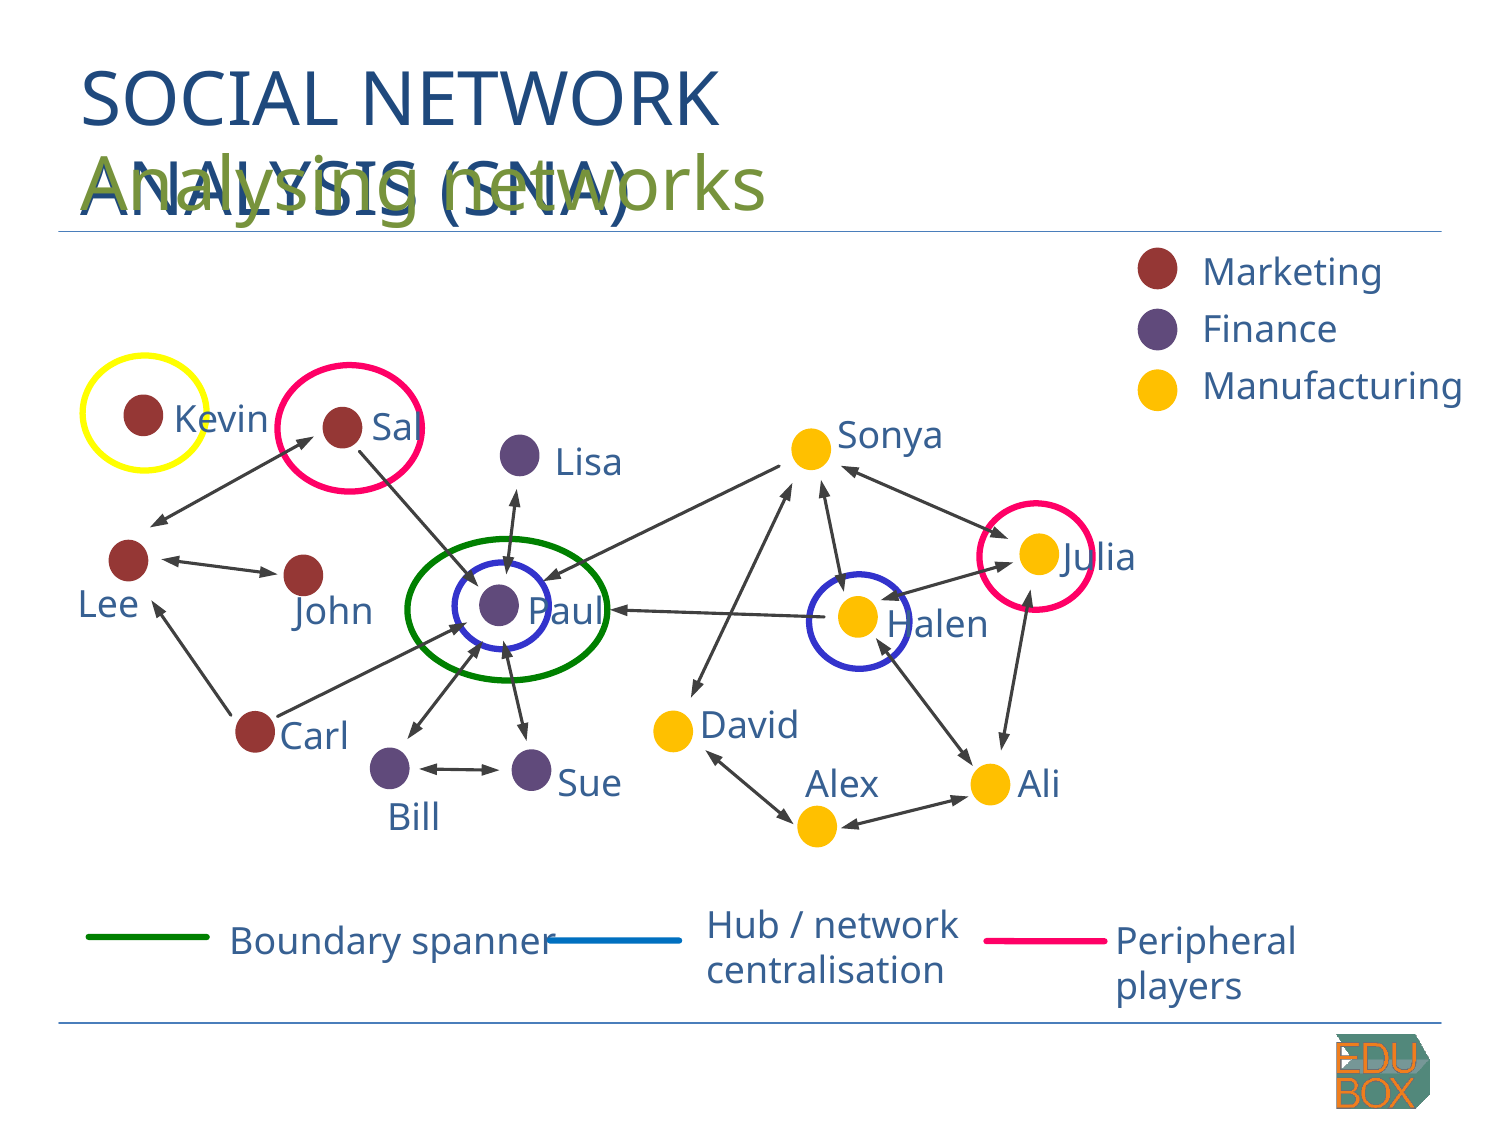

# SOCIAL NETWORK ANALYSIS (SNA)
Analysing networks
Marketing
Finance
Manufacturing
Kevin
Sal
Sonya
Lisa
Julia
Lee
John
Paul
Halen
David
Carl
Sue
Alex
Ali
Bill
Hub / network centralisation
Boundary spanner
Peripheral players